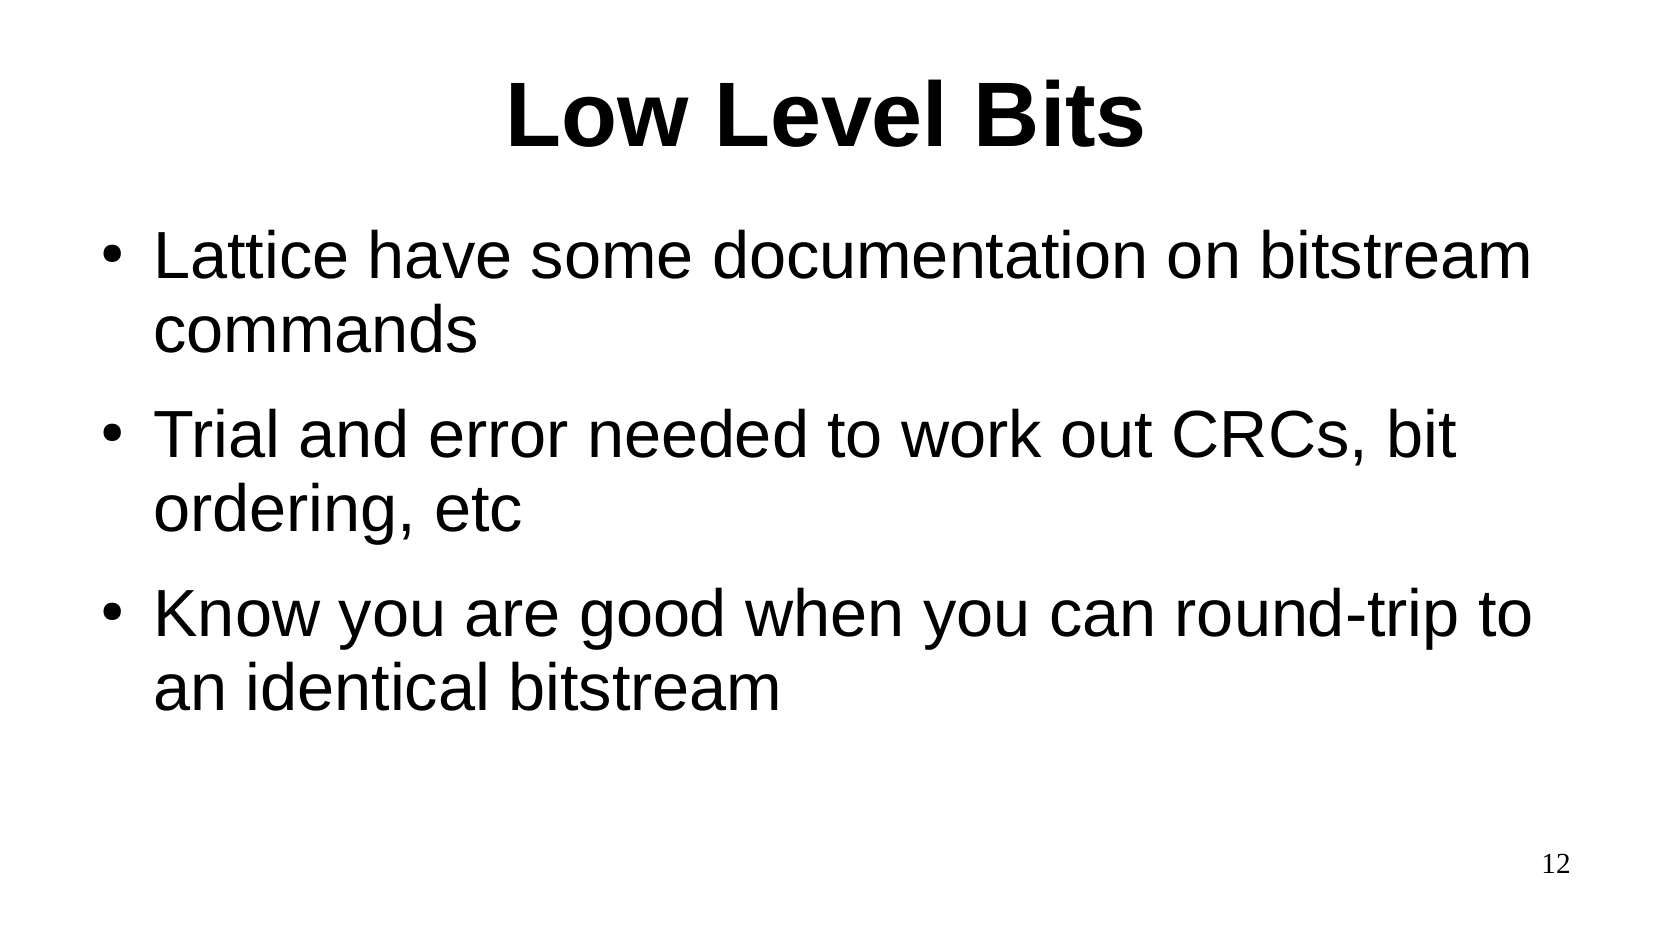

# Low Level Bits
Lattice have some documentation on bitstream commands
Trial and error needed to work out CRCs, bit ordering, etc
Know you are good when you can round-trip to an identical bitstream